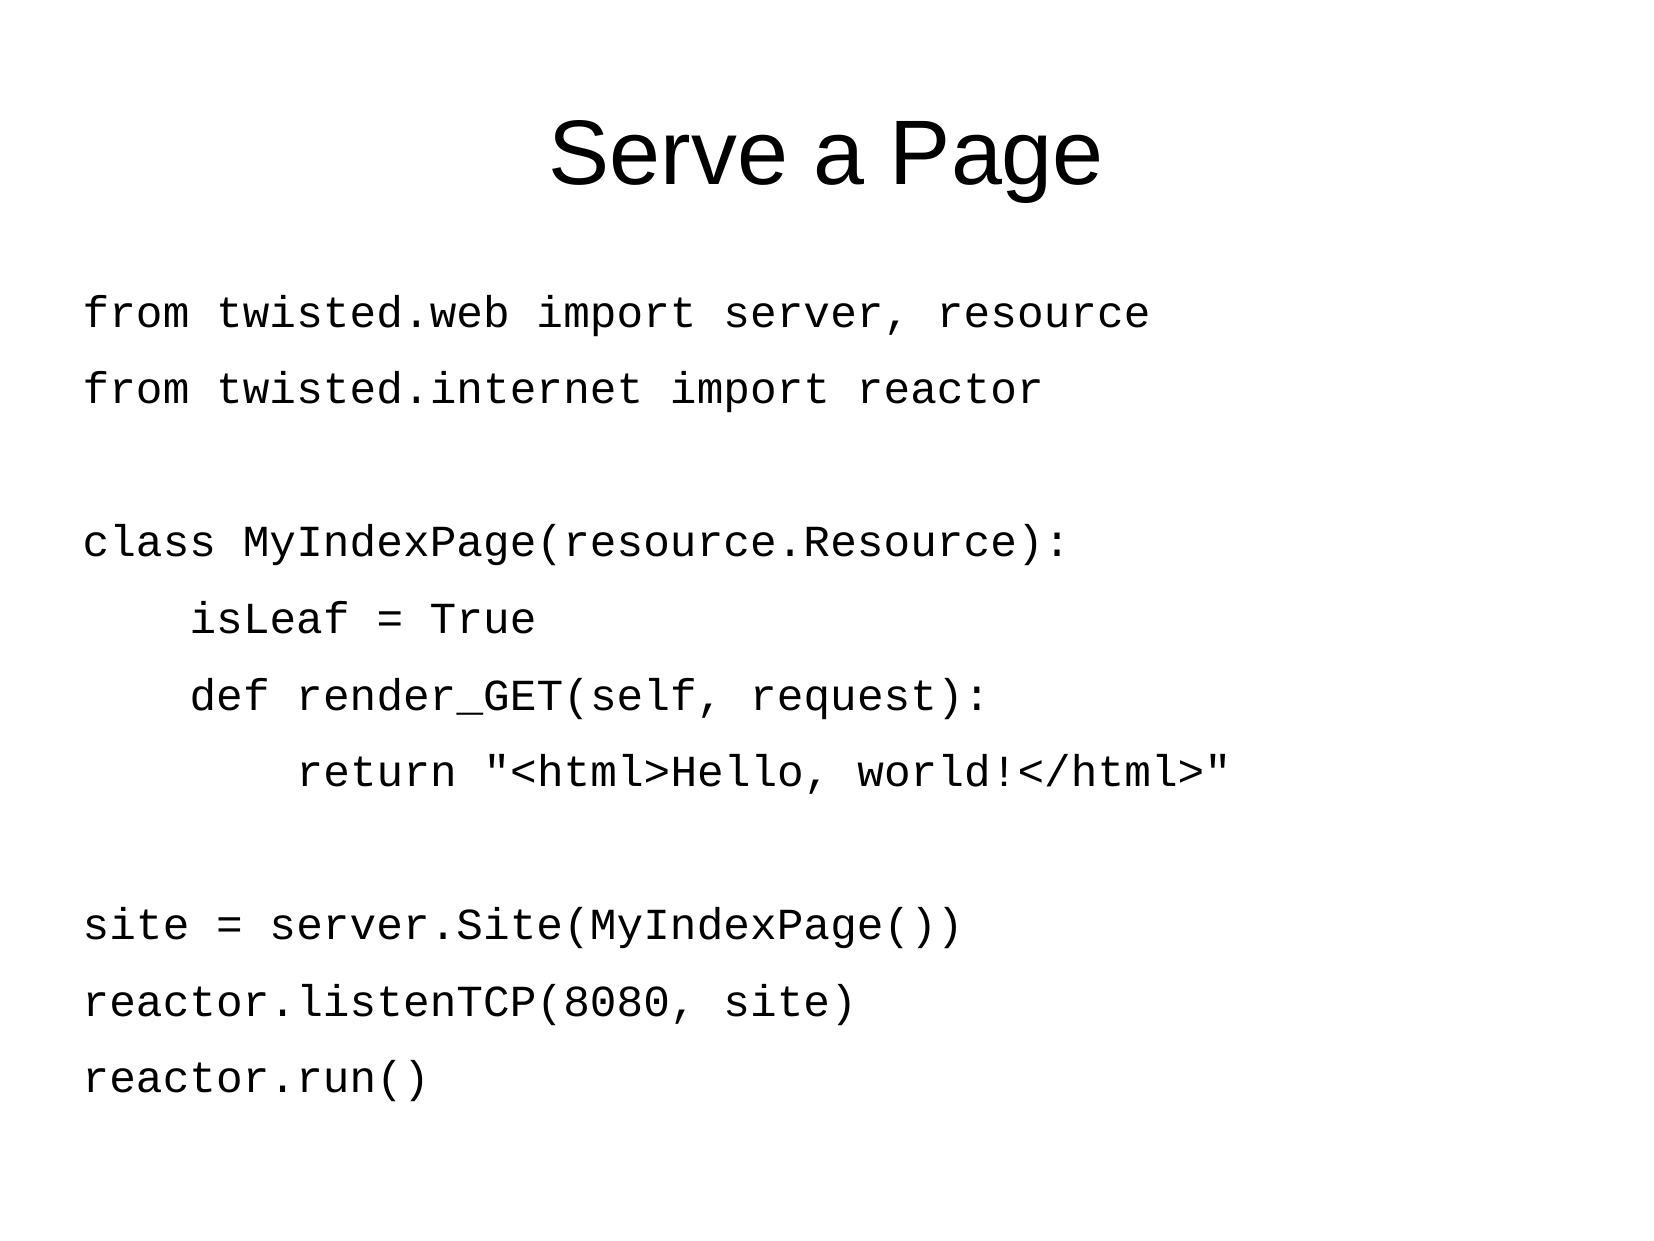

# Serve a Page
from twisted.web import server, resource
from twisted.internet import reactor
class MyIndexPage(resource.Resource):
 isLeaf = True
 def render_GET(self, request):
 return "<html>Hello, world!</html>"
site = server.Site(MyIndexPage())
reactor.listenTCP(8080, site)
reactor.run()